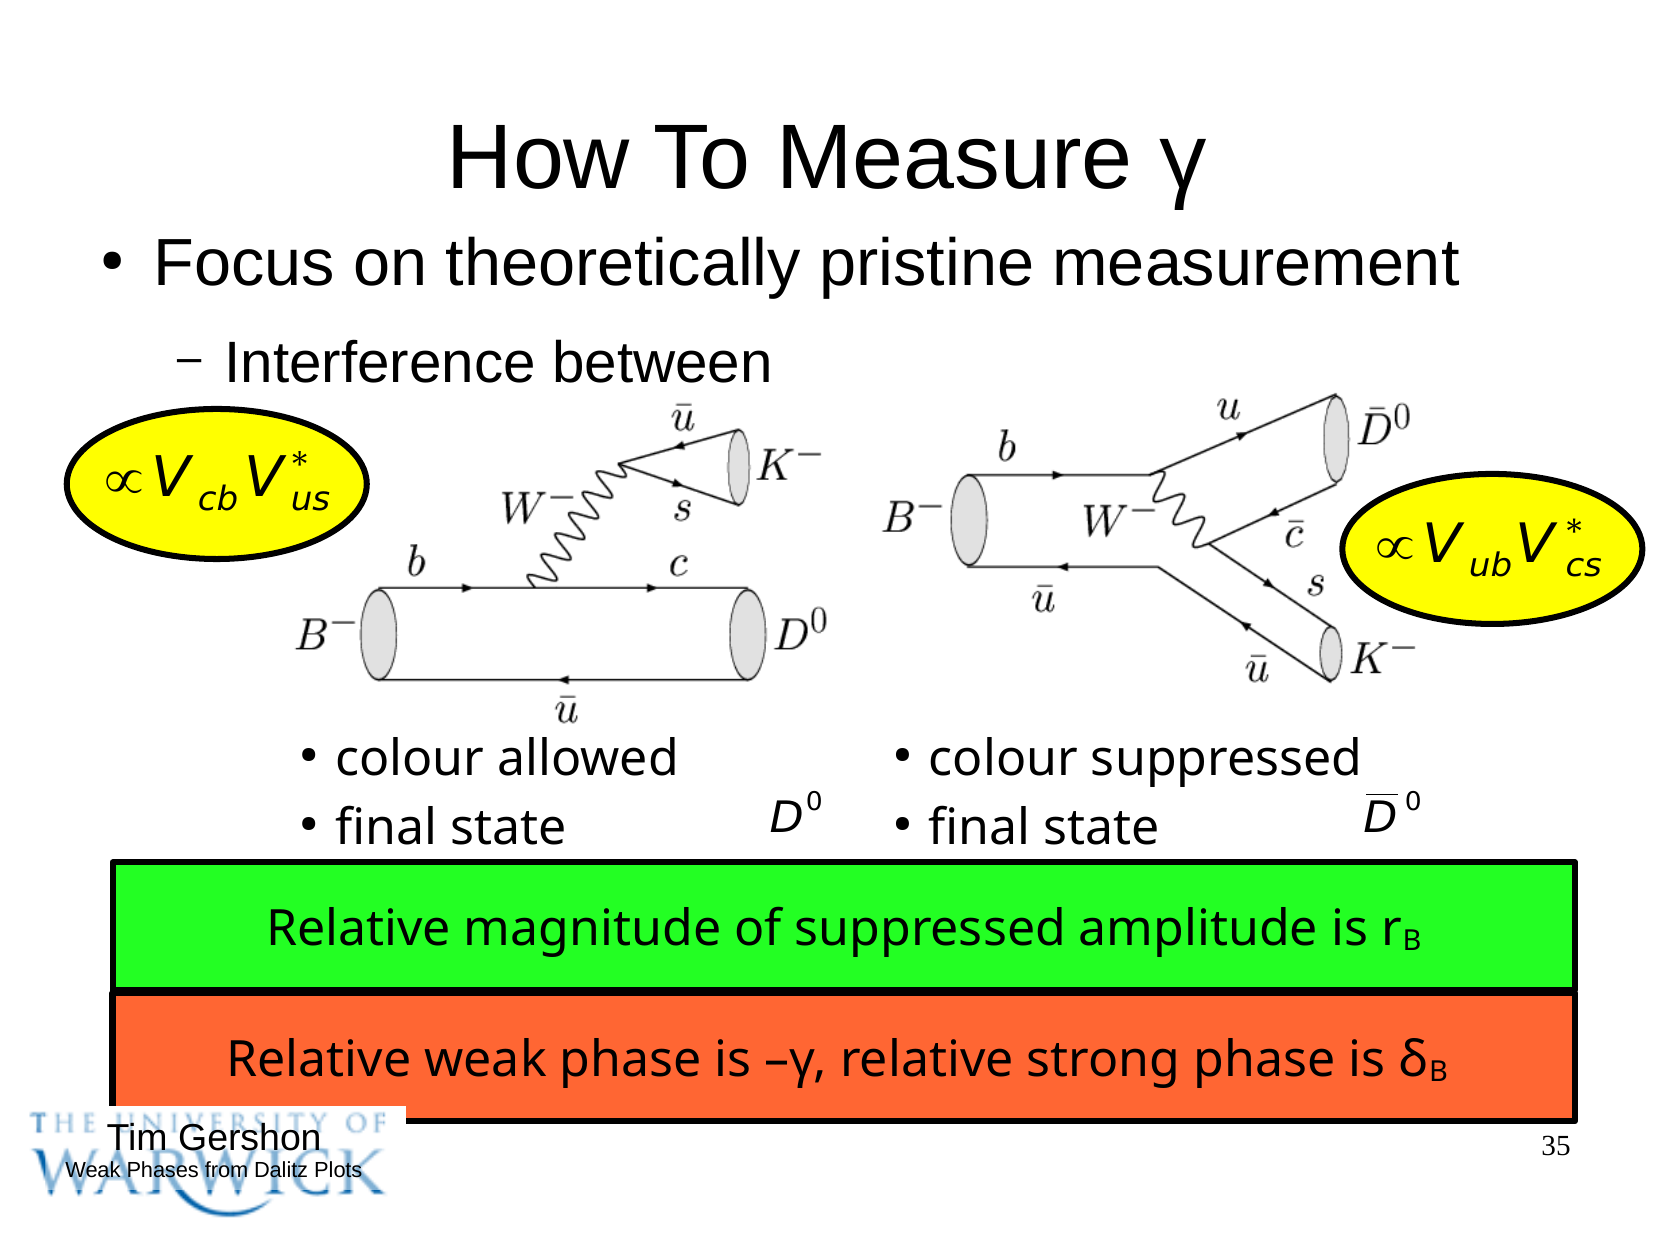

# How To Measure γ
Focus on theoretically pristine measurement
Interference between
colour allowed
final state contains
colour suppressed
final state contains
Relative magnitude of suppressed amplitude is rB
Relative weak phase is –γ, relative strong phase is δB
Tim Gershon
Weak Phases from Dalitz Plots
35